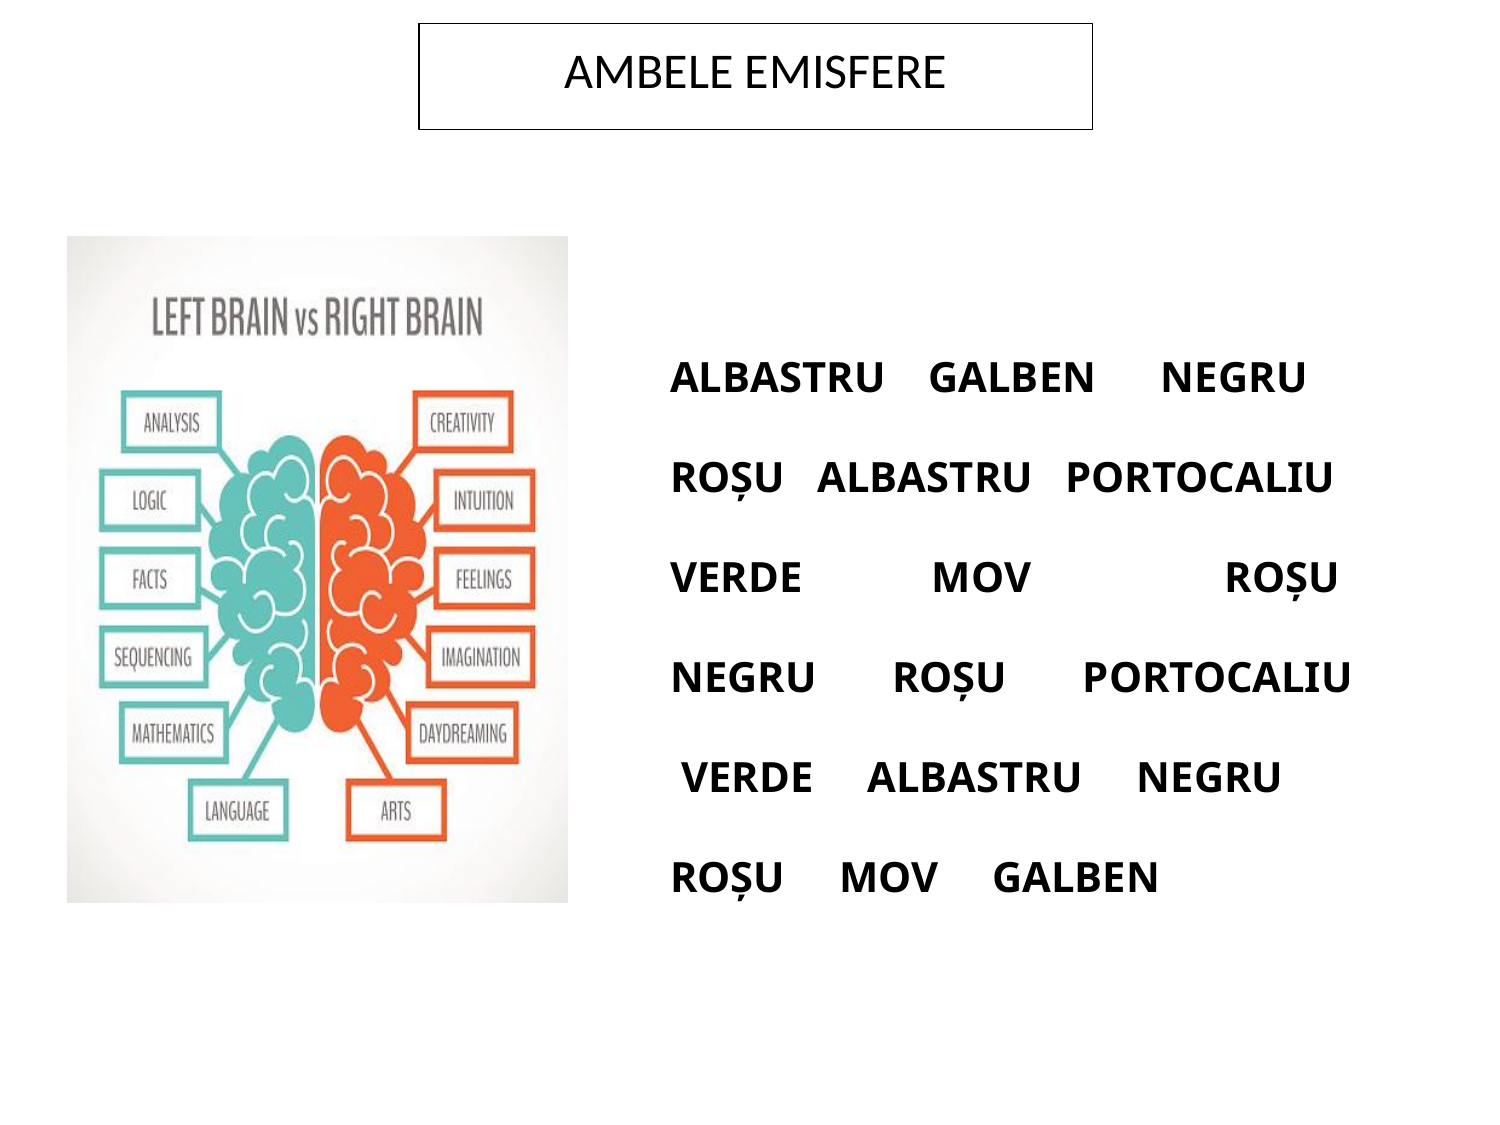

# AMBELE EMISFERE
ALBASTRU GALBEN NEGRU
ROȘU ALBASTRU PORTOCALIU
VERDE MOV ROȘU
NEGRU ROȘU PORTOCALIU
 VERDE ALBASTRU NEGRU
ROȘU MOV GALBEN